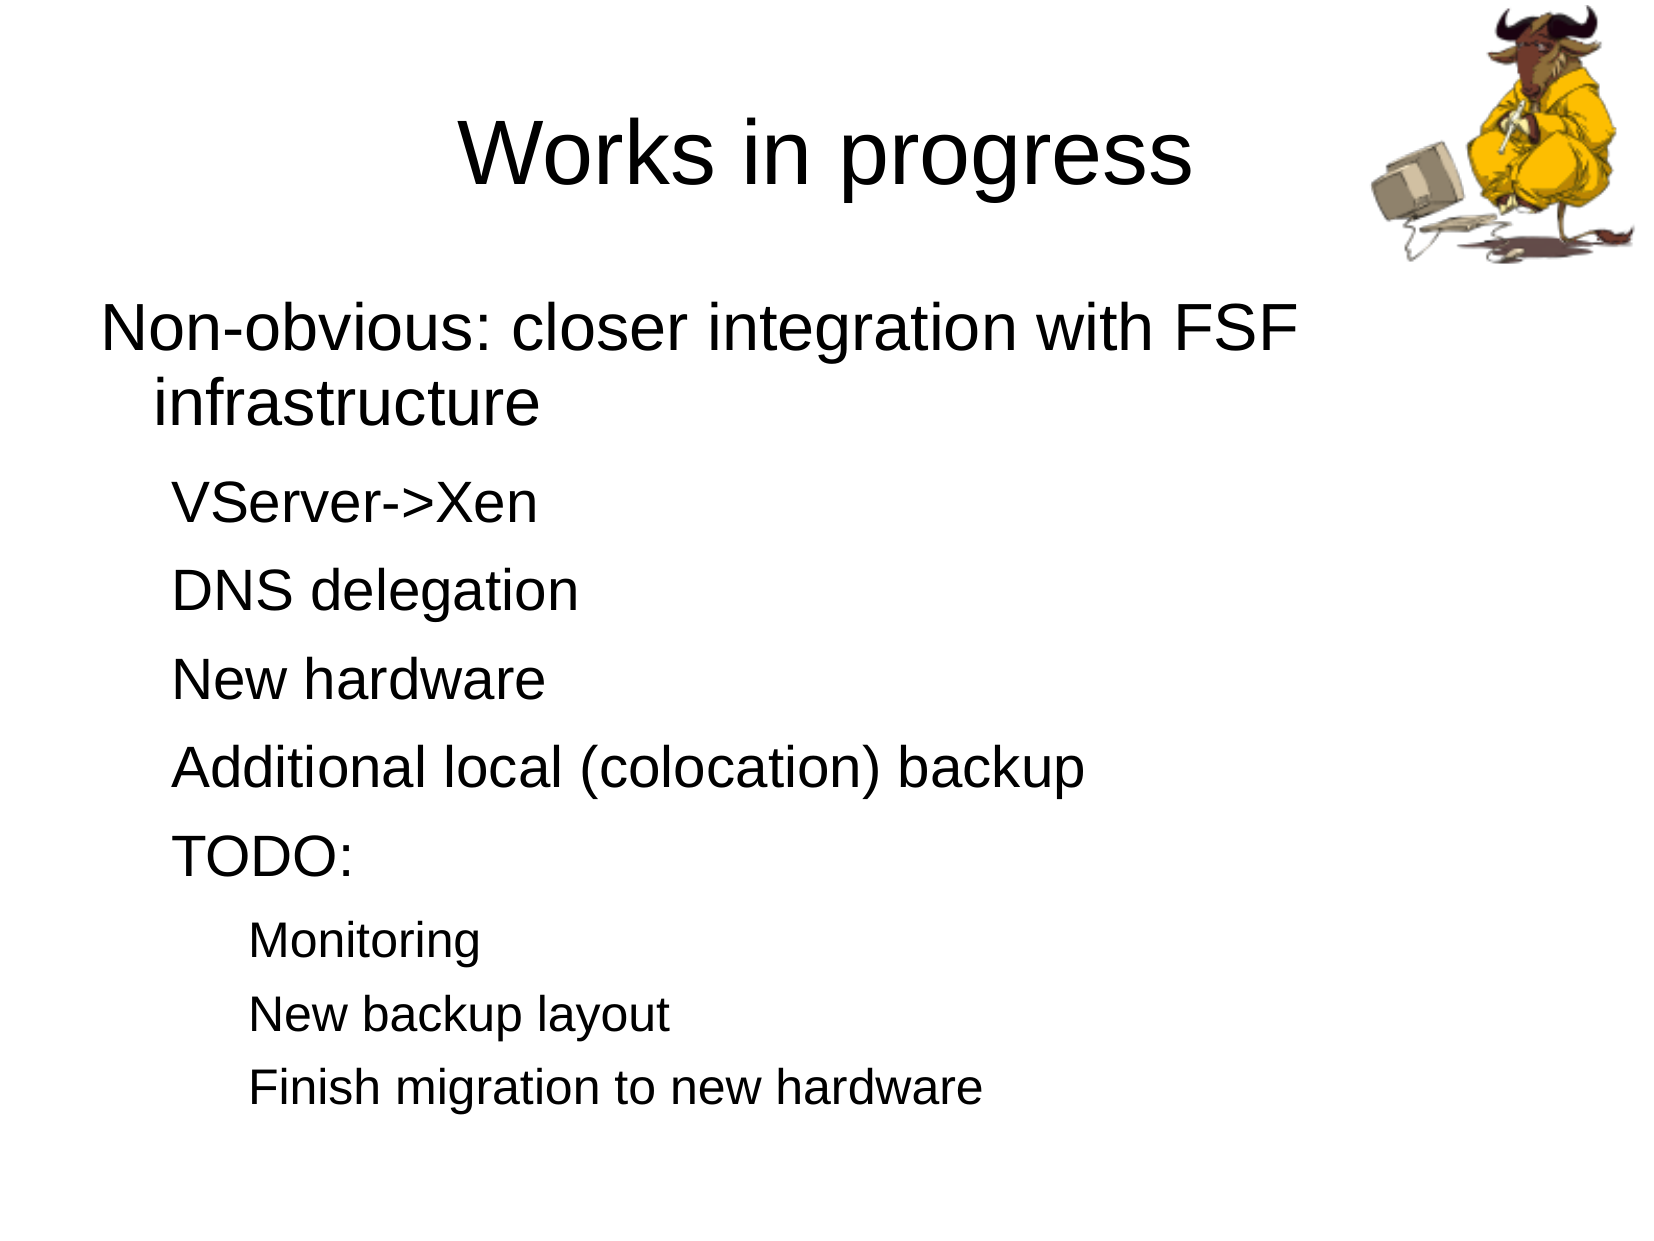

# Works in progress
Non-obvious: closer integration with FSF infrastructure
VServer->Xen
DNS delegation
New hardware
Additional local (colocation) backup
TODO:
Monitoring
New backup layout
Finish migration to new hardware